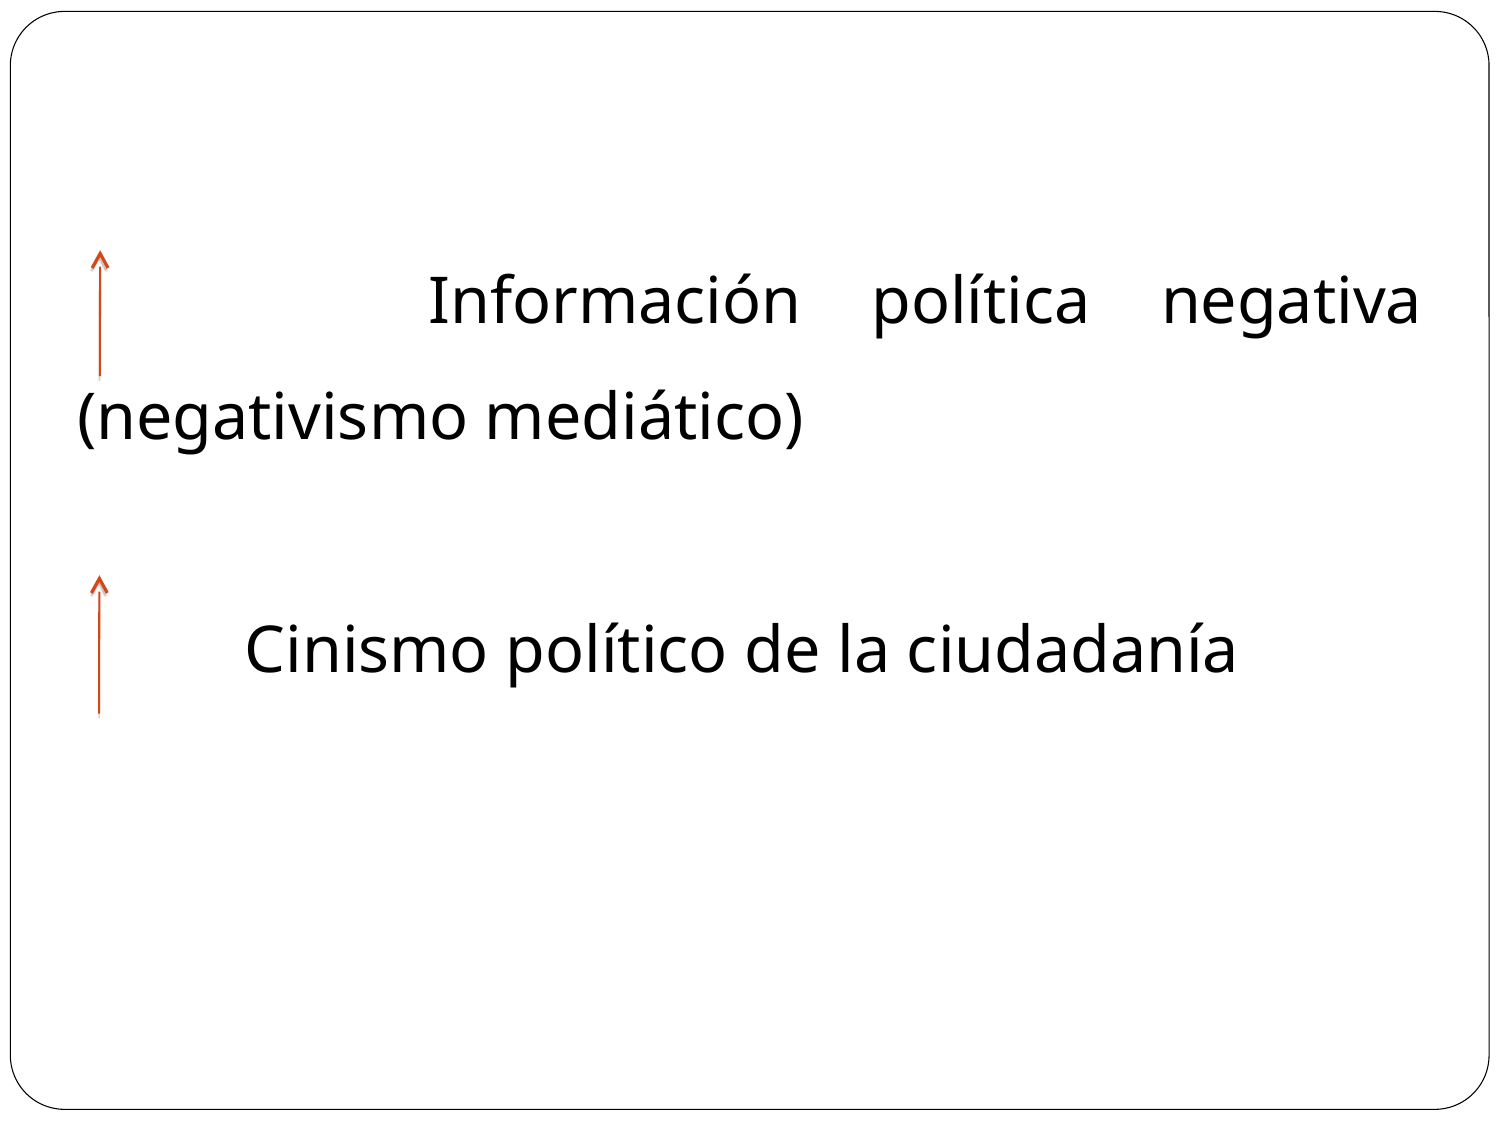

#
 Información política negativa (negativismo mediático)
 Cinismo político de la ciudadanía